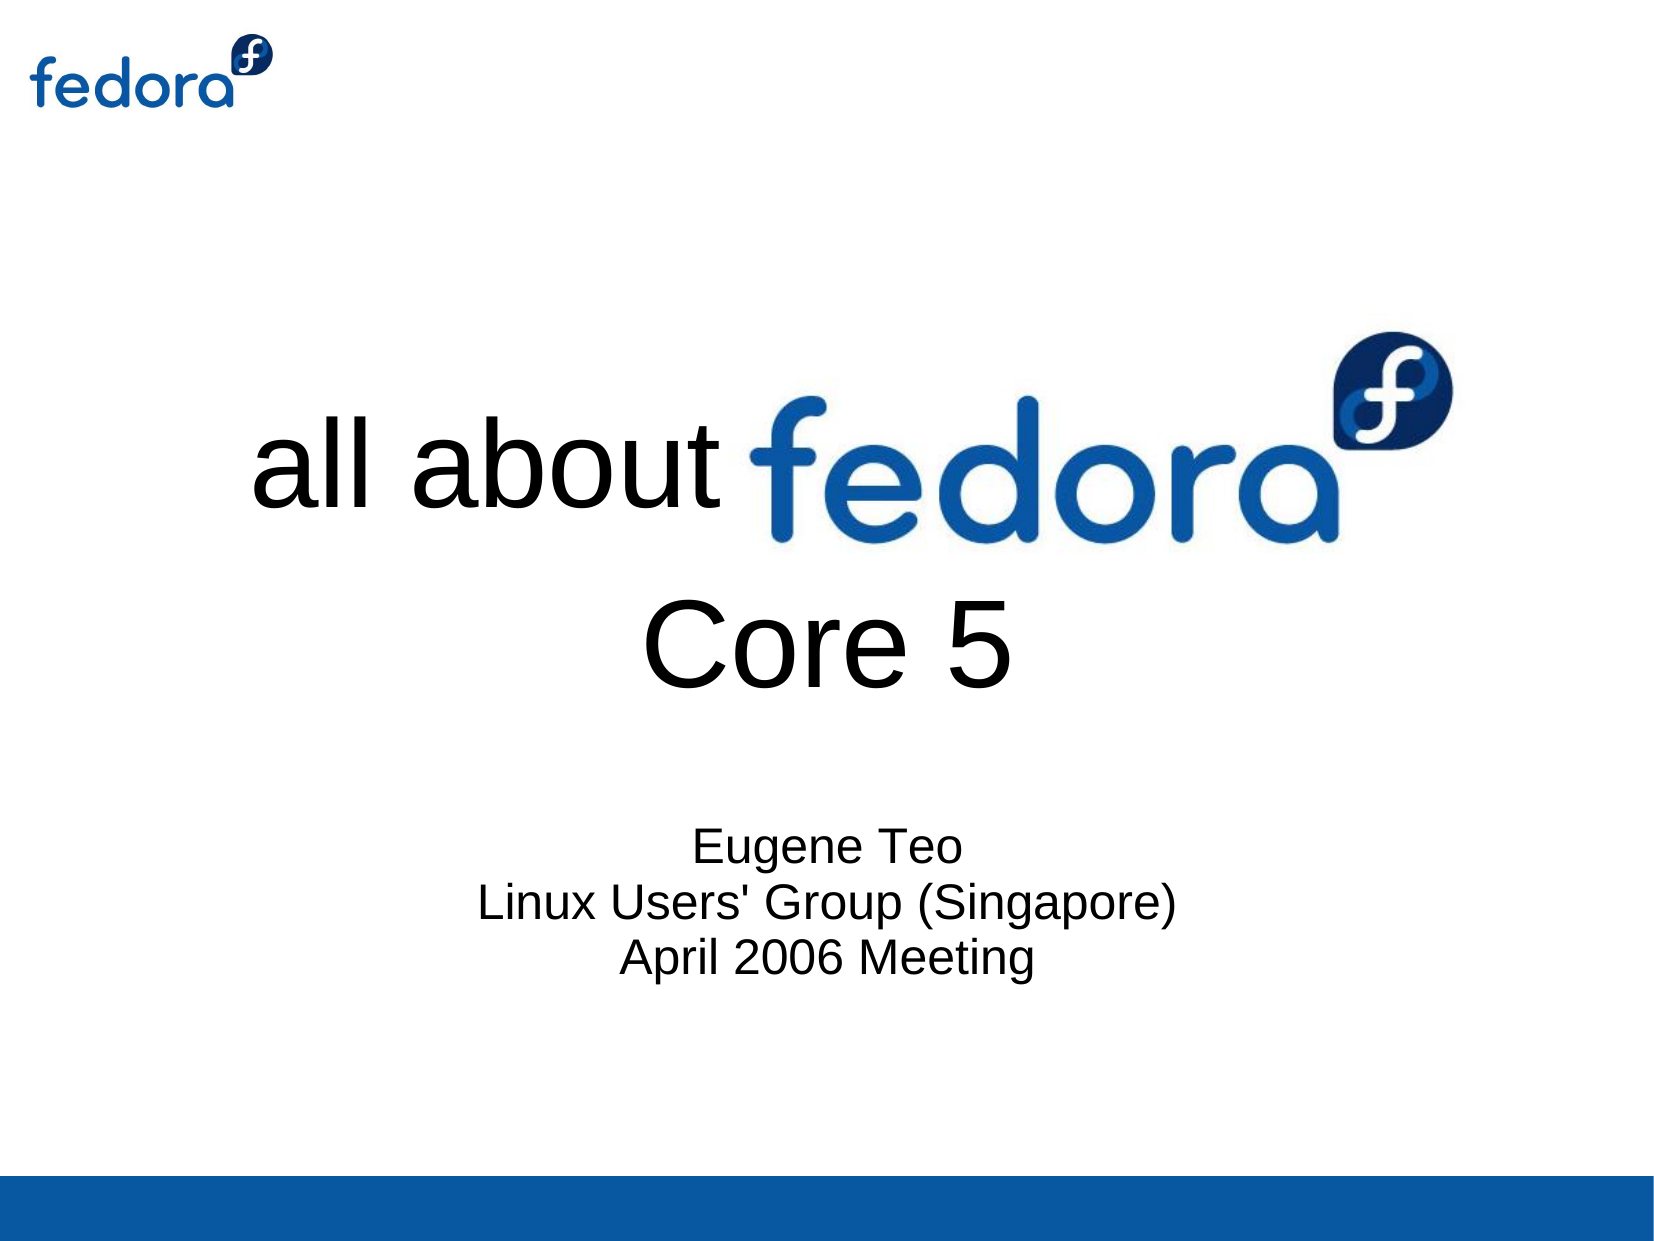

# all about
Core 5
Eugene Teo
Linux Users' Group (Singapore)
April 2006 Meeting